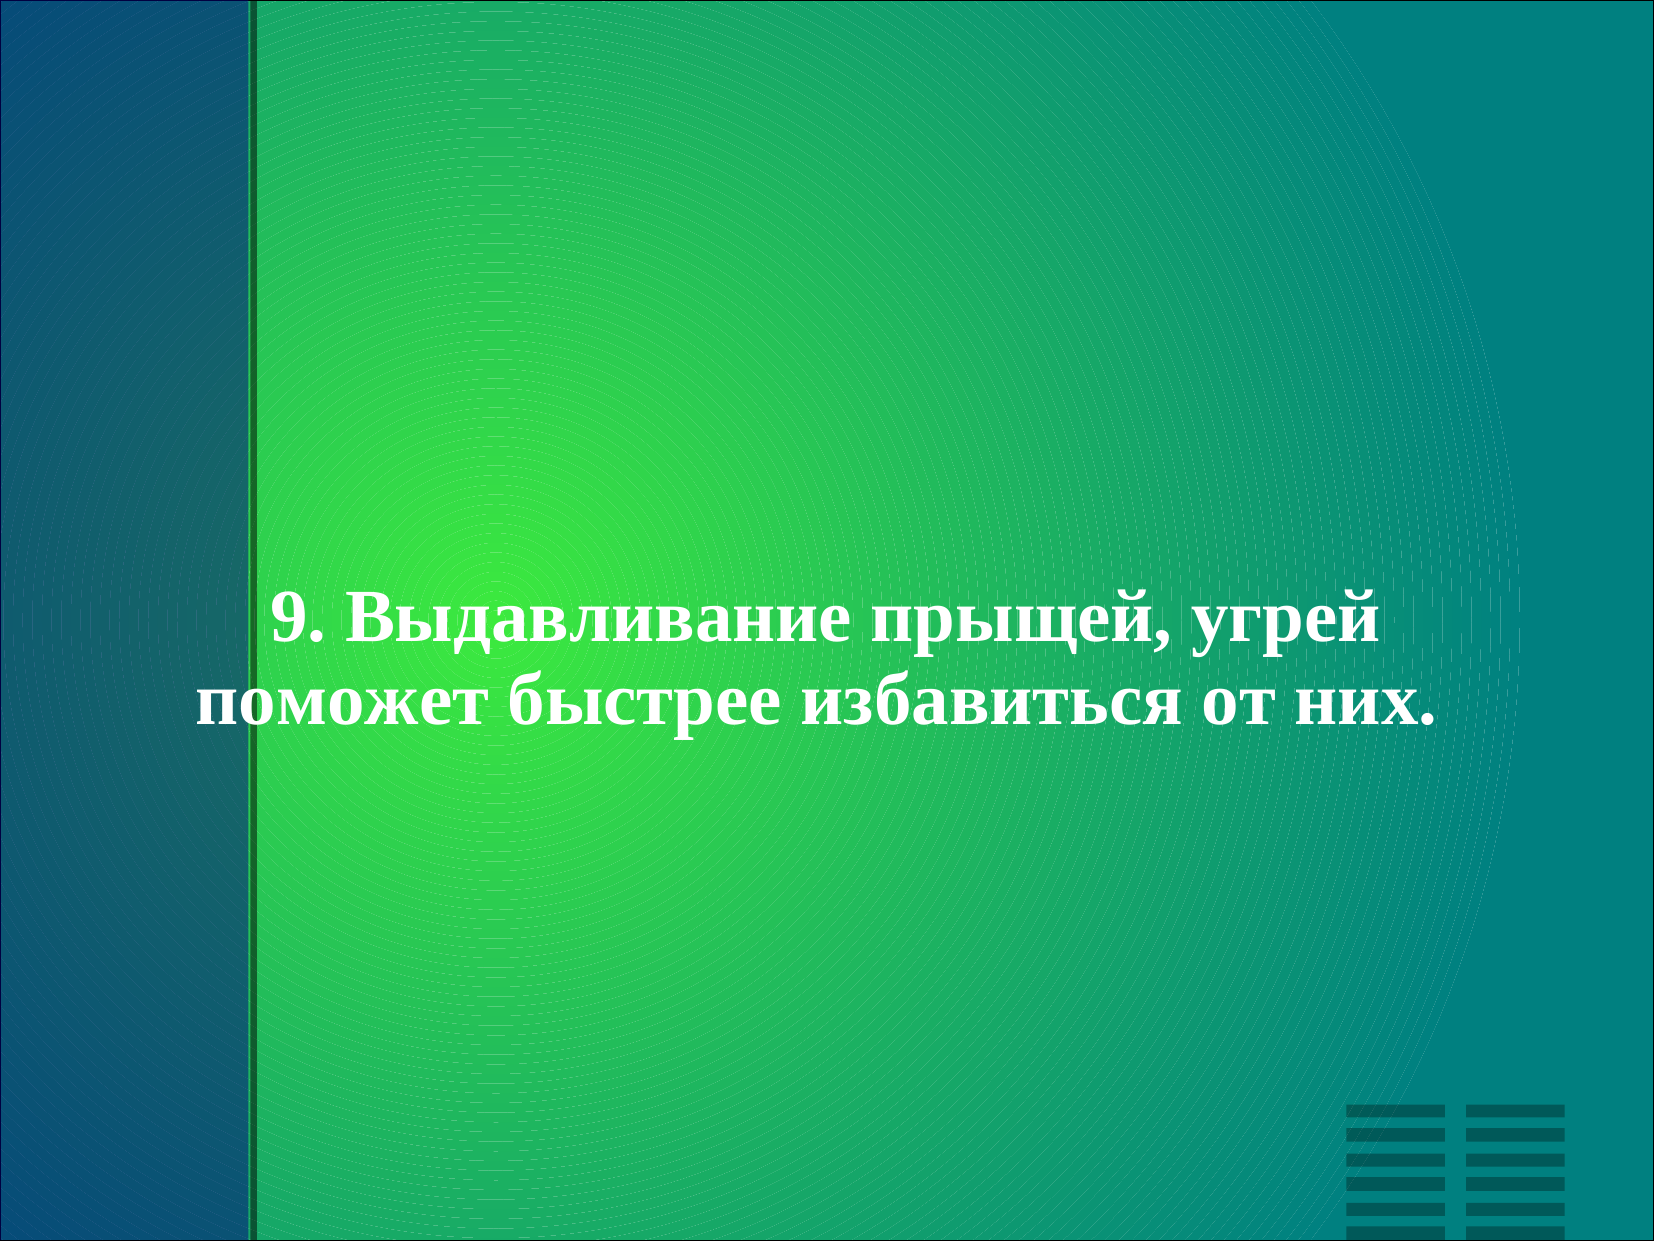

# 9. Выдавливание прыщей, угрей поможет быстрее избавиться от них.